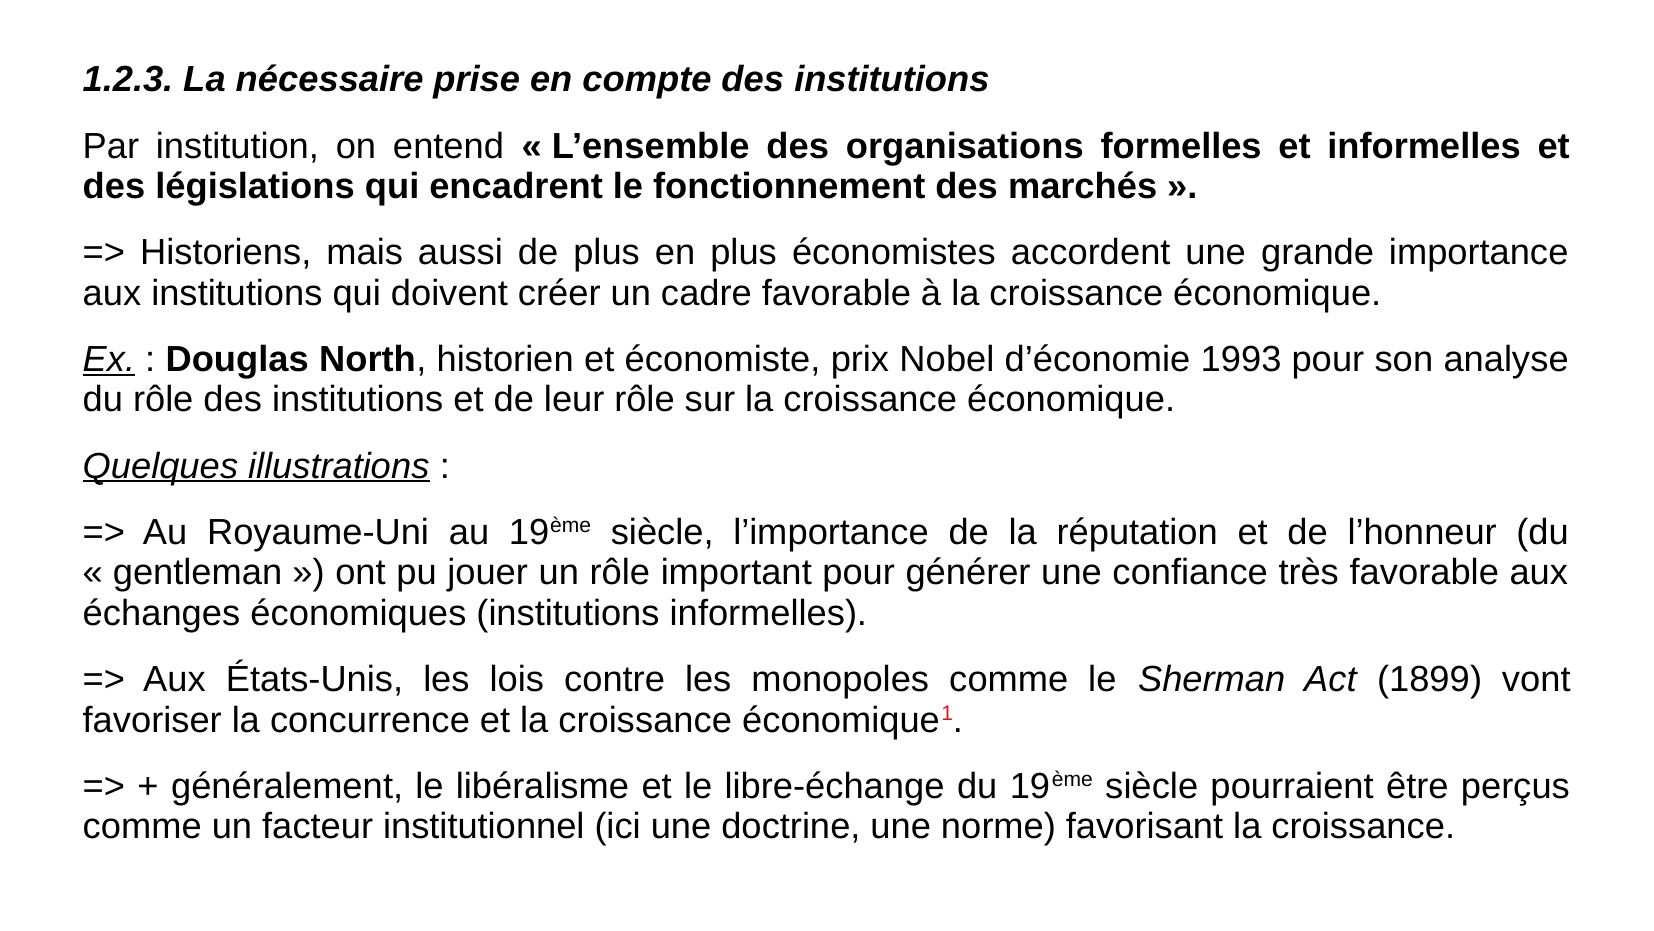

# 1.2.3. La nécessaire prise en compte des institutions
Par institution, on entend « L’ensemble des organisations formelles et informelles et des législations qui encadrent le fonctionnement des marchés ».
=> Historiens, mais aussi de plus en plus économistes accordent une grande importance aux institutions qui doivent créer un cadre favorable à la croissance économique.
Ex. : Douglas North, historien et économiste, prix Nobel d’économie 1993 pour son analyse du rôle des institutions et de leur rôle sur la croissance économique.
Quelques illustrations :
=> Au Royaume-Uni au 19ème siècle, l’importance de la réputation et de l’honneur (du « gentleman ») ont pu jouer un rôle important pour générer une confiance très favorable aux échanges économiques (institutions informelles).
=> Aux États-Unis, les lois contre les monopoles comme le Sherman Act (1899) vont favoriser la concurrence et la croissance économique1.
=> + généralement, le libéralisme et le libre-échange du 19ème siècle pourraient être perçus comme un facteur institutionnel (ici une doctrine, une norme) favorisant la croissance.